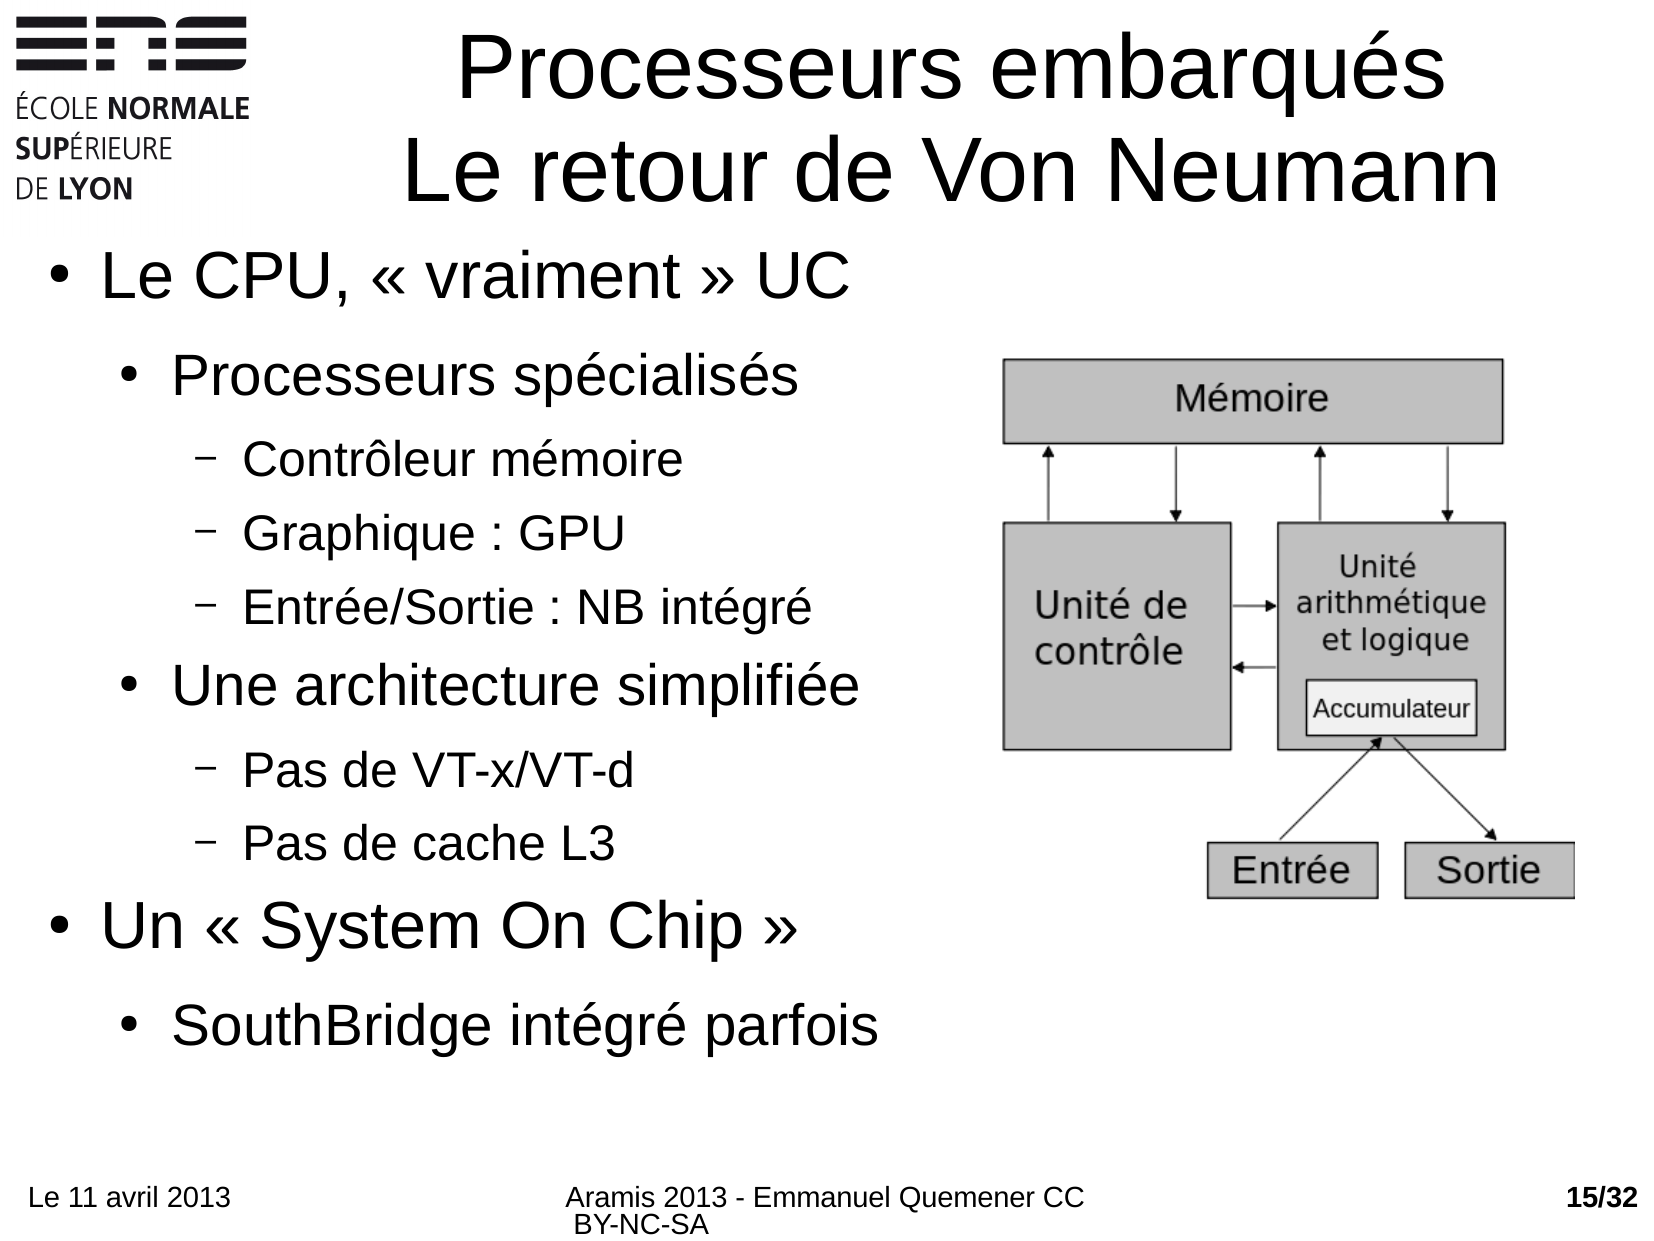

# Processeurs embarqués Le retour de Von Neumann
Le CPU, « vraiment » UC
Processeurs spécialisés
Contrôleur mémoire
Graphique : GPU
Entrée/Sortie : NB intégré
Une architecture simplifiée
Pas de VT-x/VT-d
Pas de cache L3
Un « System On Chip »
SouthBridge intégré parfois
Le 11 avril 2013
Aramis 2013 - Emmanuel Quemener CC BY-NC-SA
15